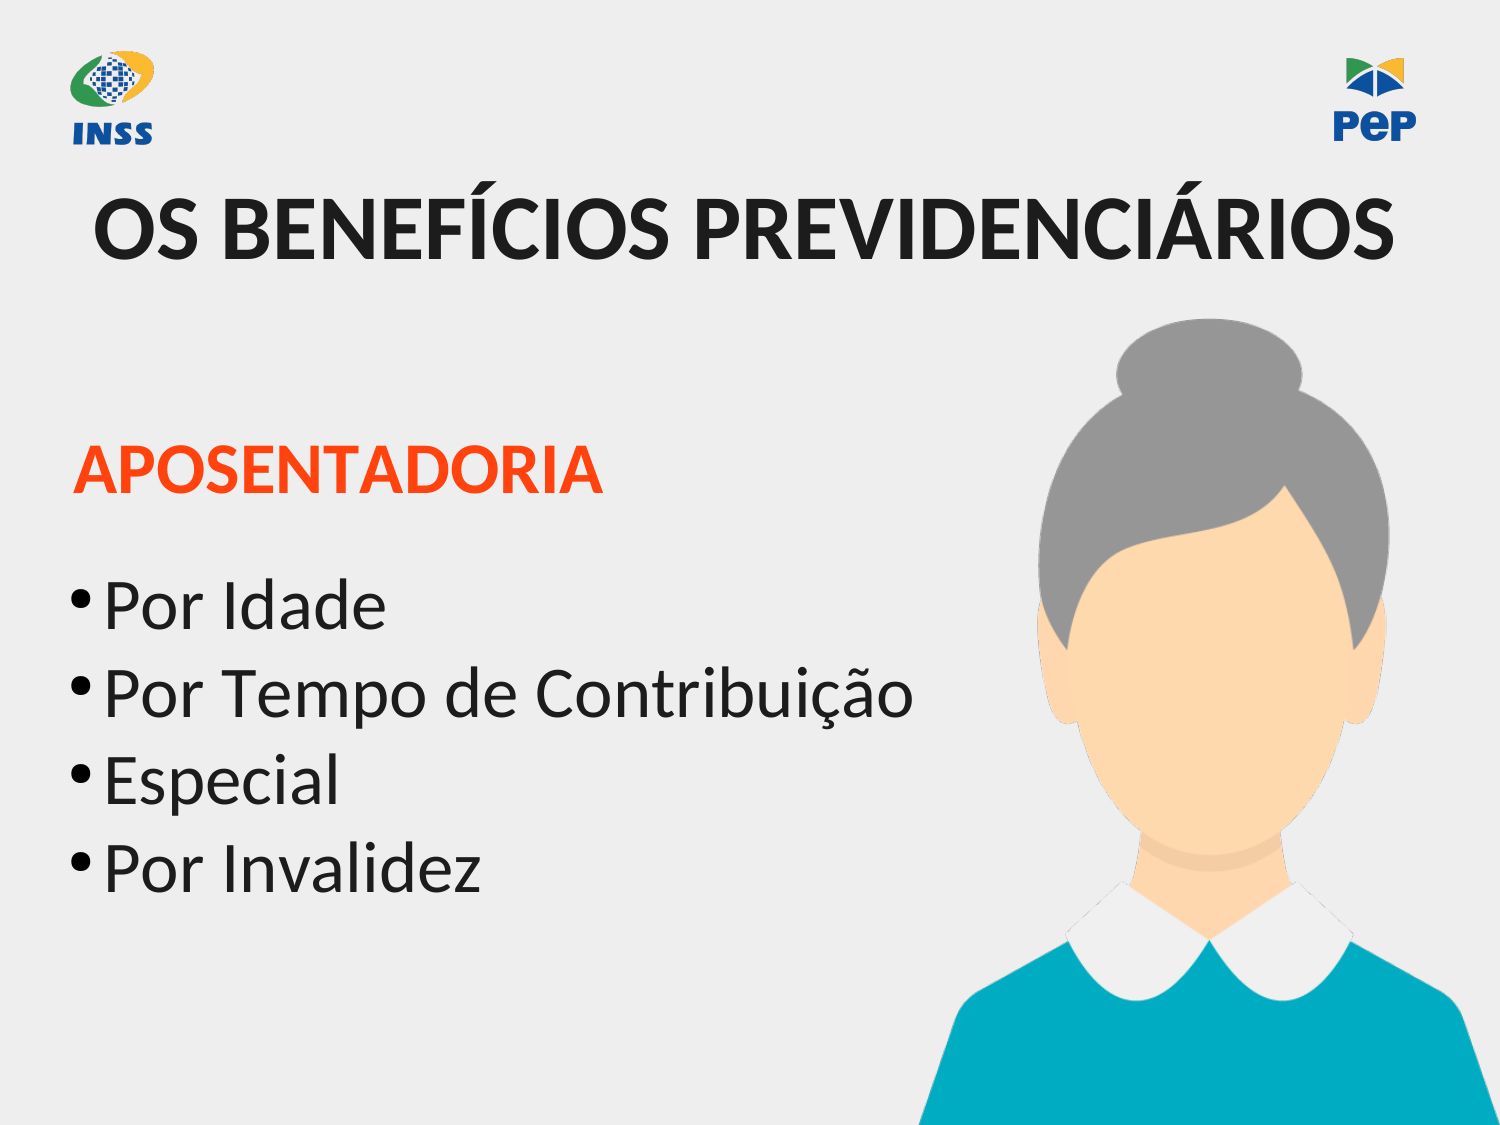

# OS BENEFÍCIOS PREVIDENCIÁRIOS
APOSENTADORIA
Por Idade
Por Tempo de Contribuição
Especial
Por Invalidez